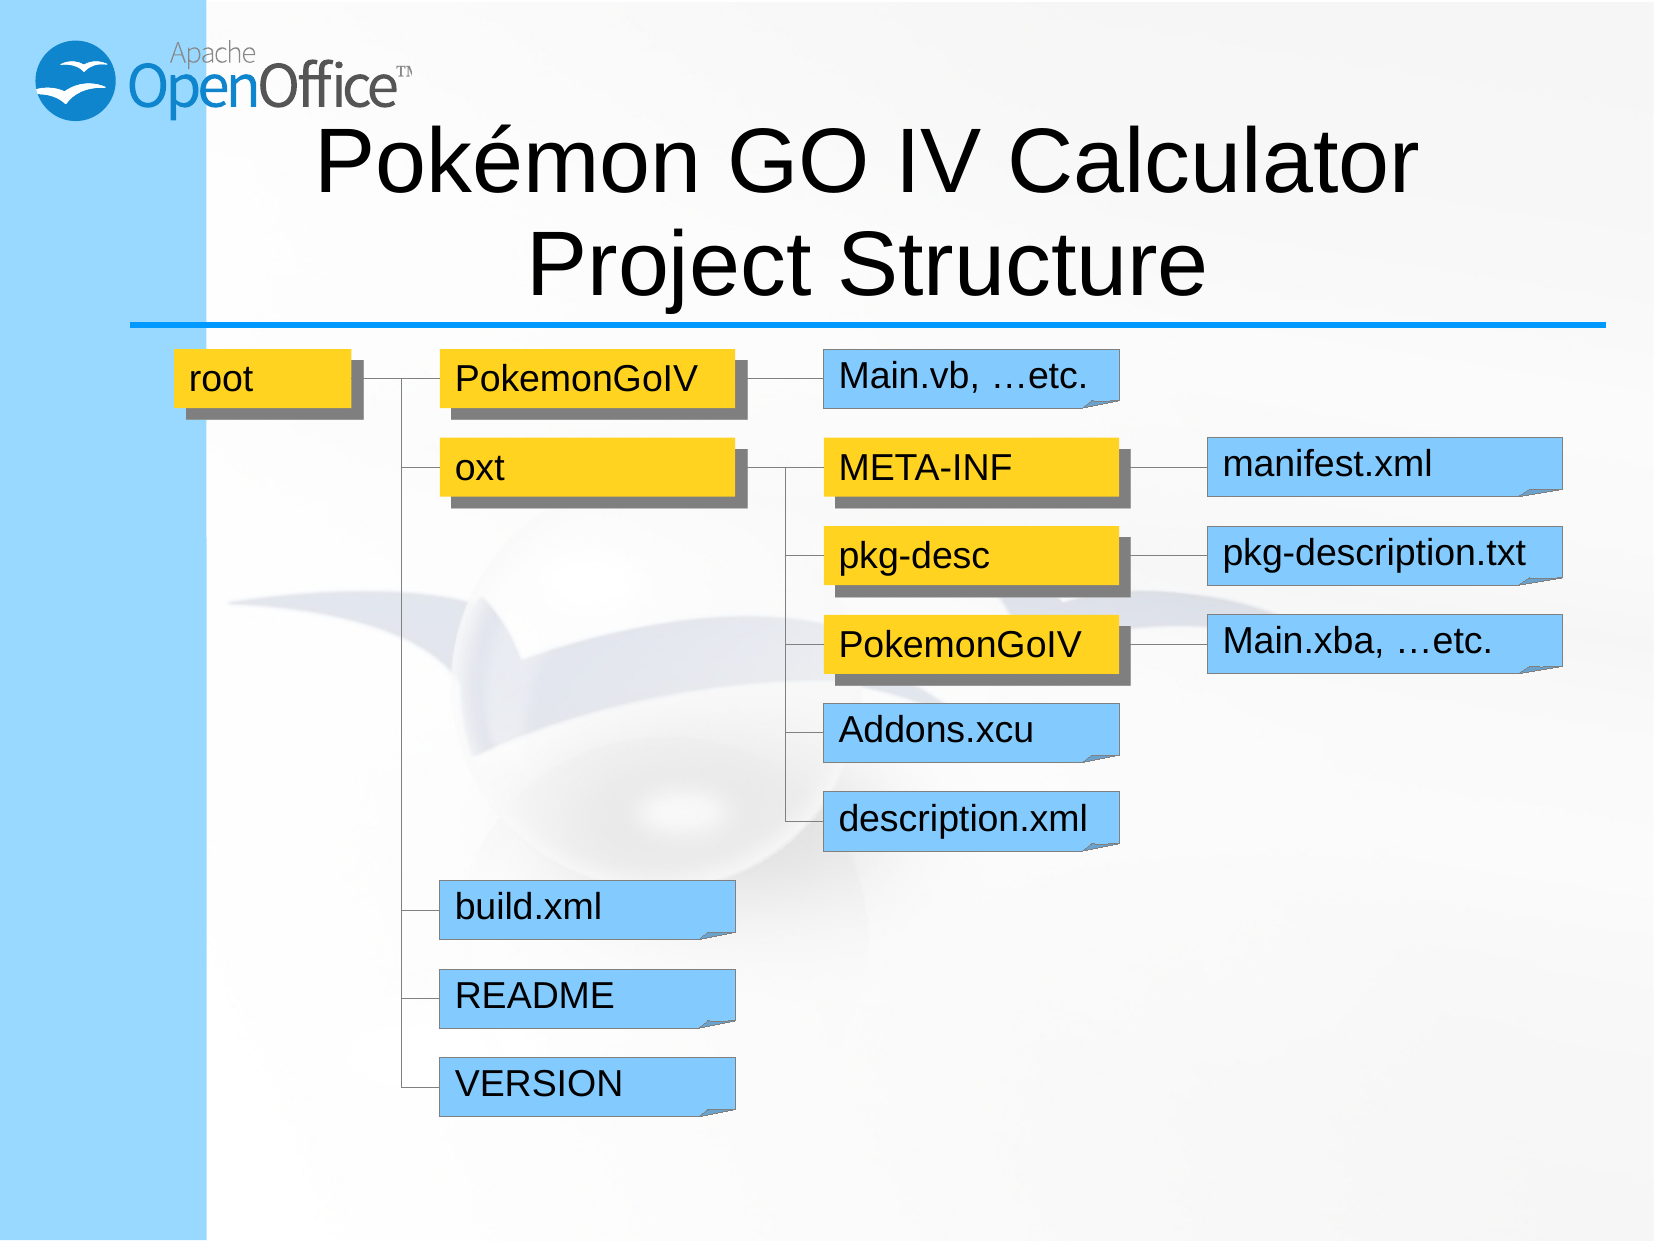

# Pokémon GO IV Calculator Project Structure
root
PokemonGoIV
Main.vb, …etc.
oxt
META-INF
Main.vb, …etc.
manifest.xml
pkg-desc
pkg-description.txt
PokemonGoIV
Main.xba, …etc.
Addons.xcu
description.xml
build.xml
README
VERSION